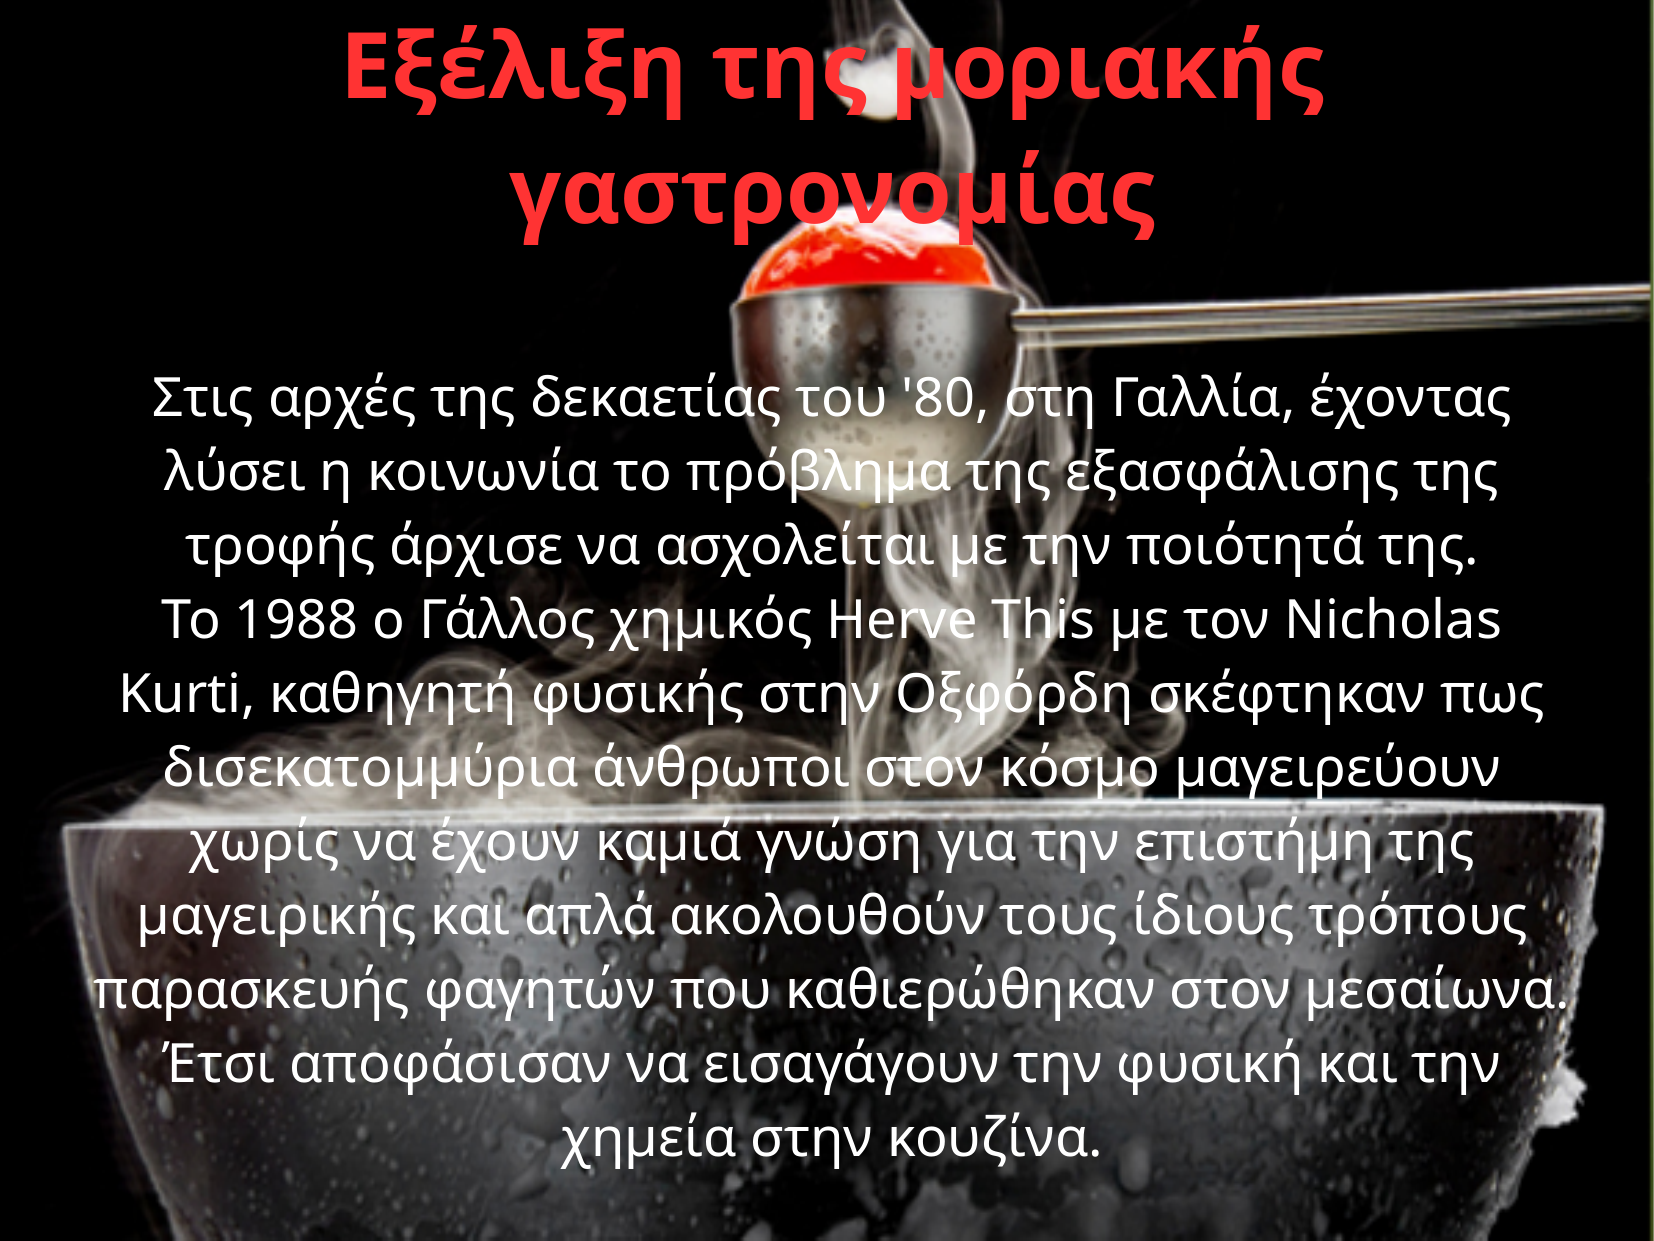

# Εξέλιξη της μοριακής γαστρονομίας
Στις αρχές της δεκαετίας του '80, στη Γαλλία, έχοντας λύσει η κοινωνία το πρόβλημα της εξασφάλισης της τροφής άρχισε να ασχολείται με την ποιότητά της.
Το 1988 ο Γάλλος χημικός Herve This με τον Nicholas Kurti, καθηγητή φυσικής στην Οξφόρδη σκέφτηκαν πως δισεκατομμύρια άνθρωποι στον κόσμο μαγειρεύουν χωρίς να έχουν καμιά γνώση για την επιστήμη της μαγειρικής και απλά ακολουθούν τους ίδιους τρόπους παρασκευής φαγητών που καθιερώθηκαν στον μεσαίωνα.
Έτσι αποφάσισαν να εισαγάγουν την φυσική και την χημεία στην κουζίνα.